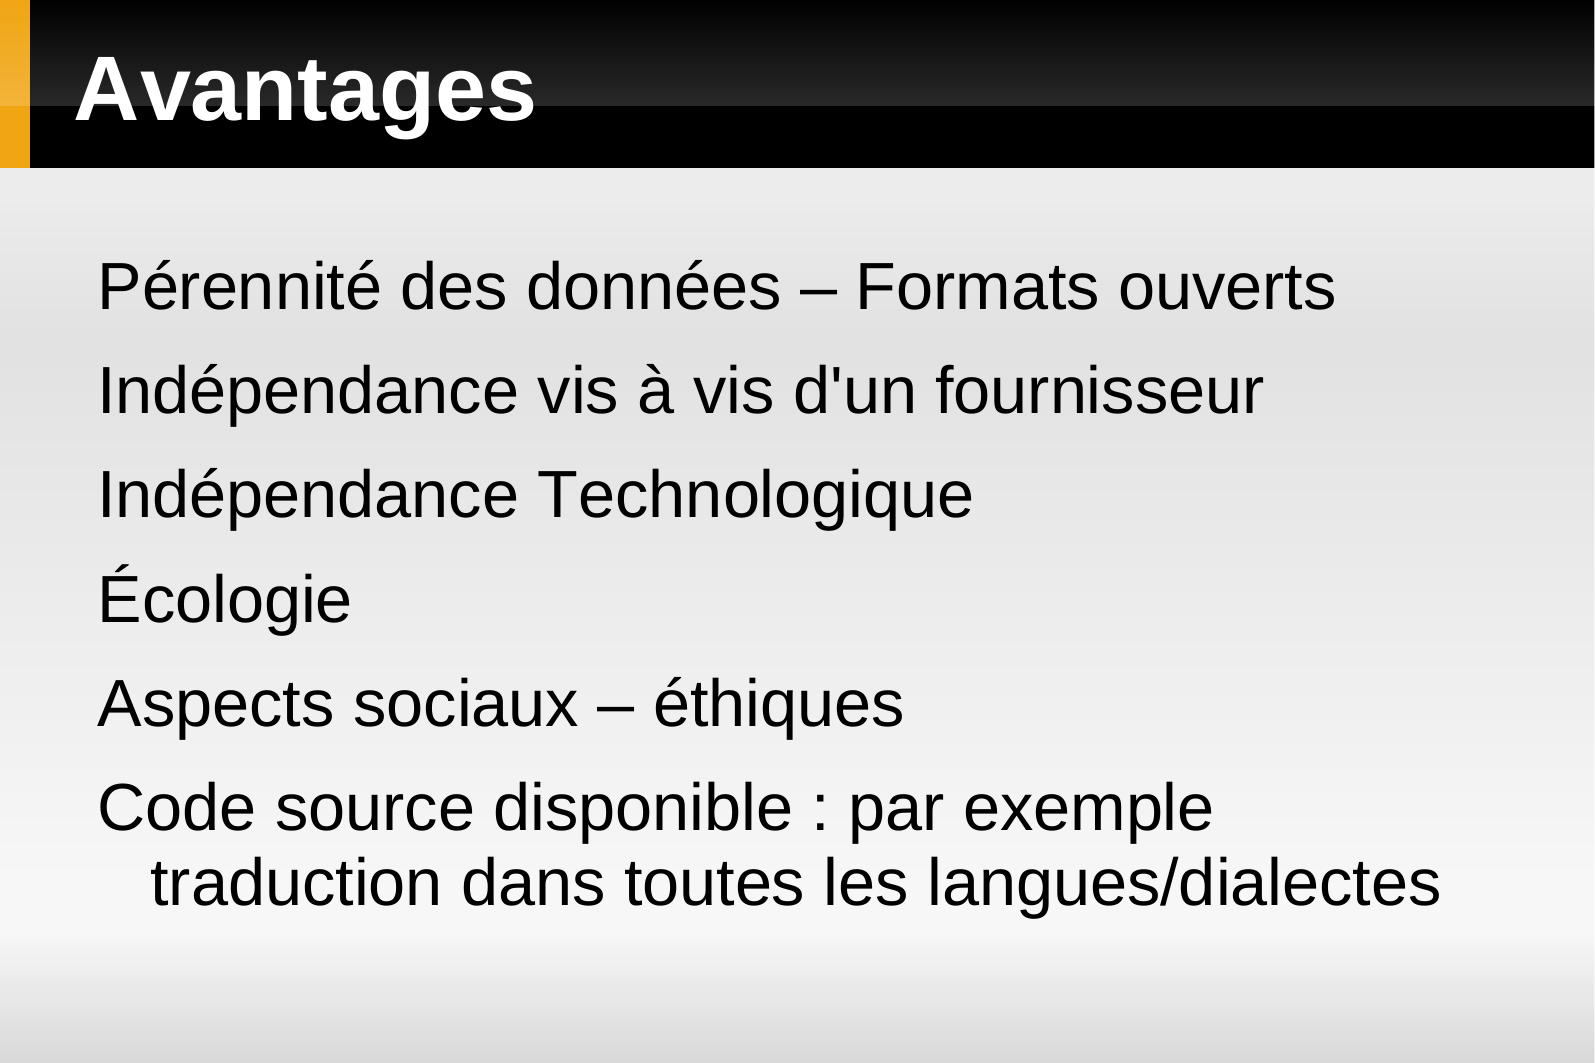

# Avantages
Pérennité des données – Formats ouverts
Indépendance vis à vis d'un fournisseur
Indépendance Technologique
Écologie
Aspects sociaux – éthiques
Code source disponible : par exemple traduction dans toutes les langues/dialectes